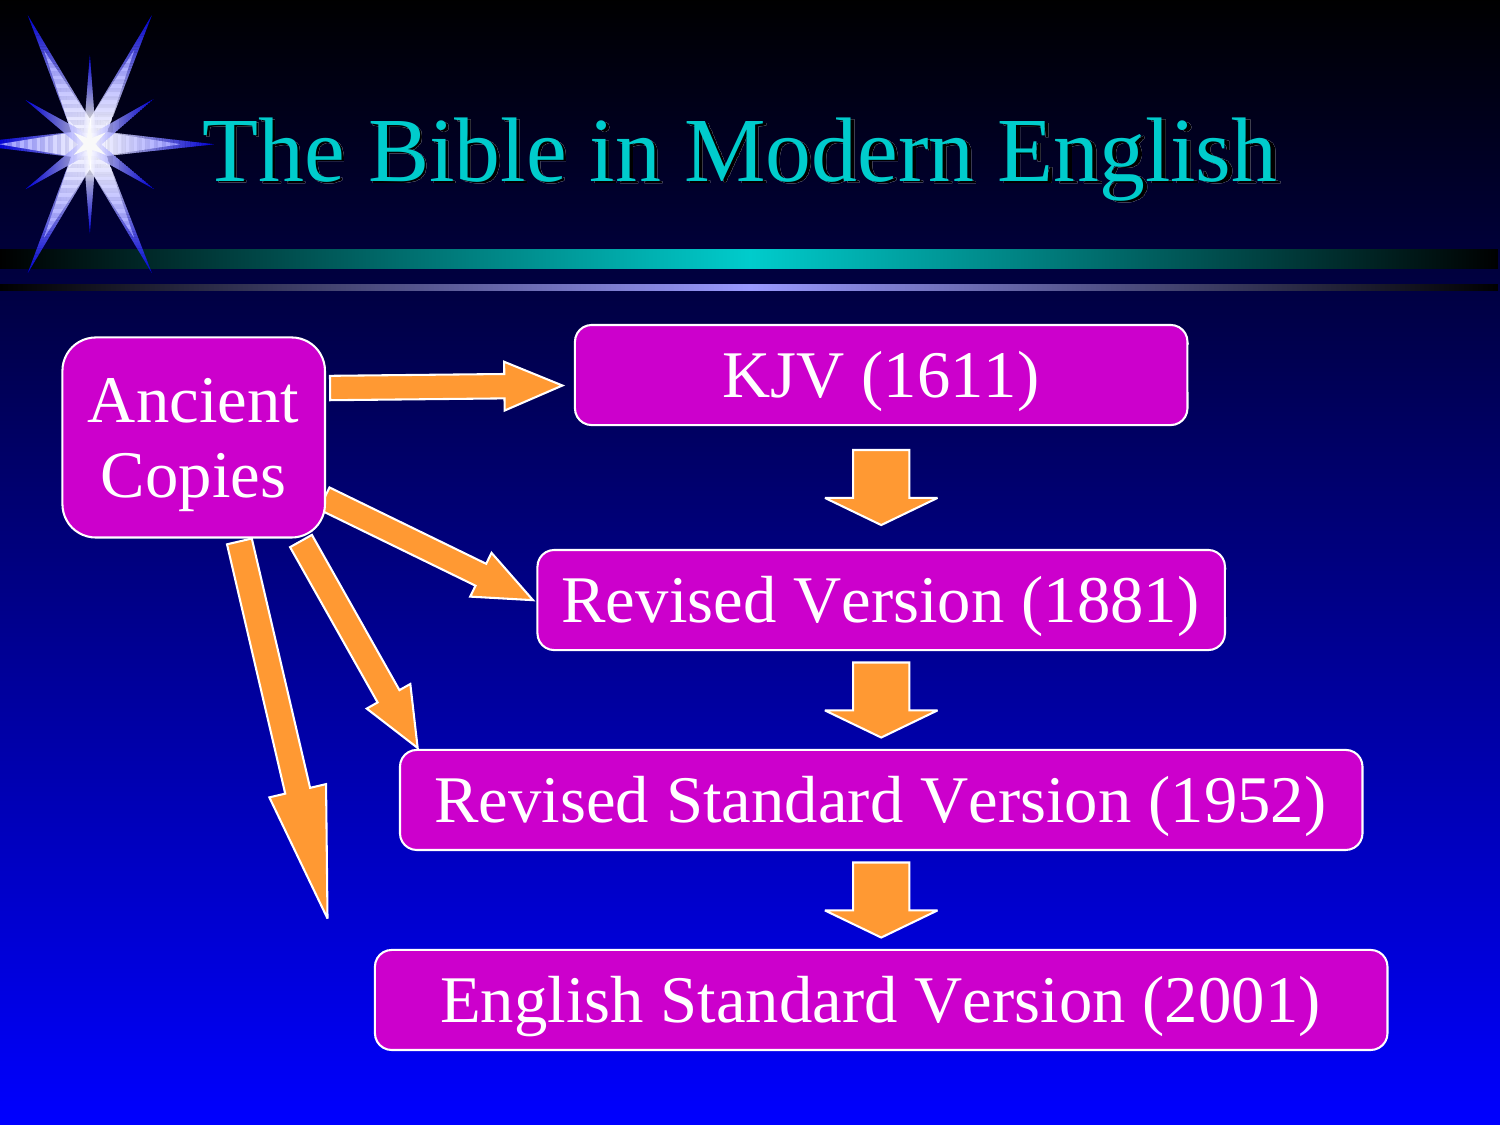

# The Bible in Modern English
KJV (1611)
Ancient
Copies
Revised Version (1881)
Revised Standard Version (1952)
English Standard Version (2001)